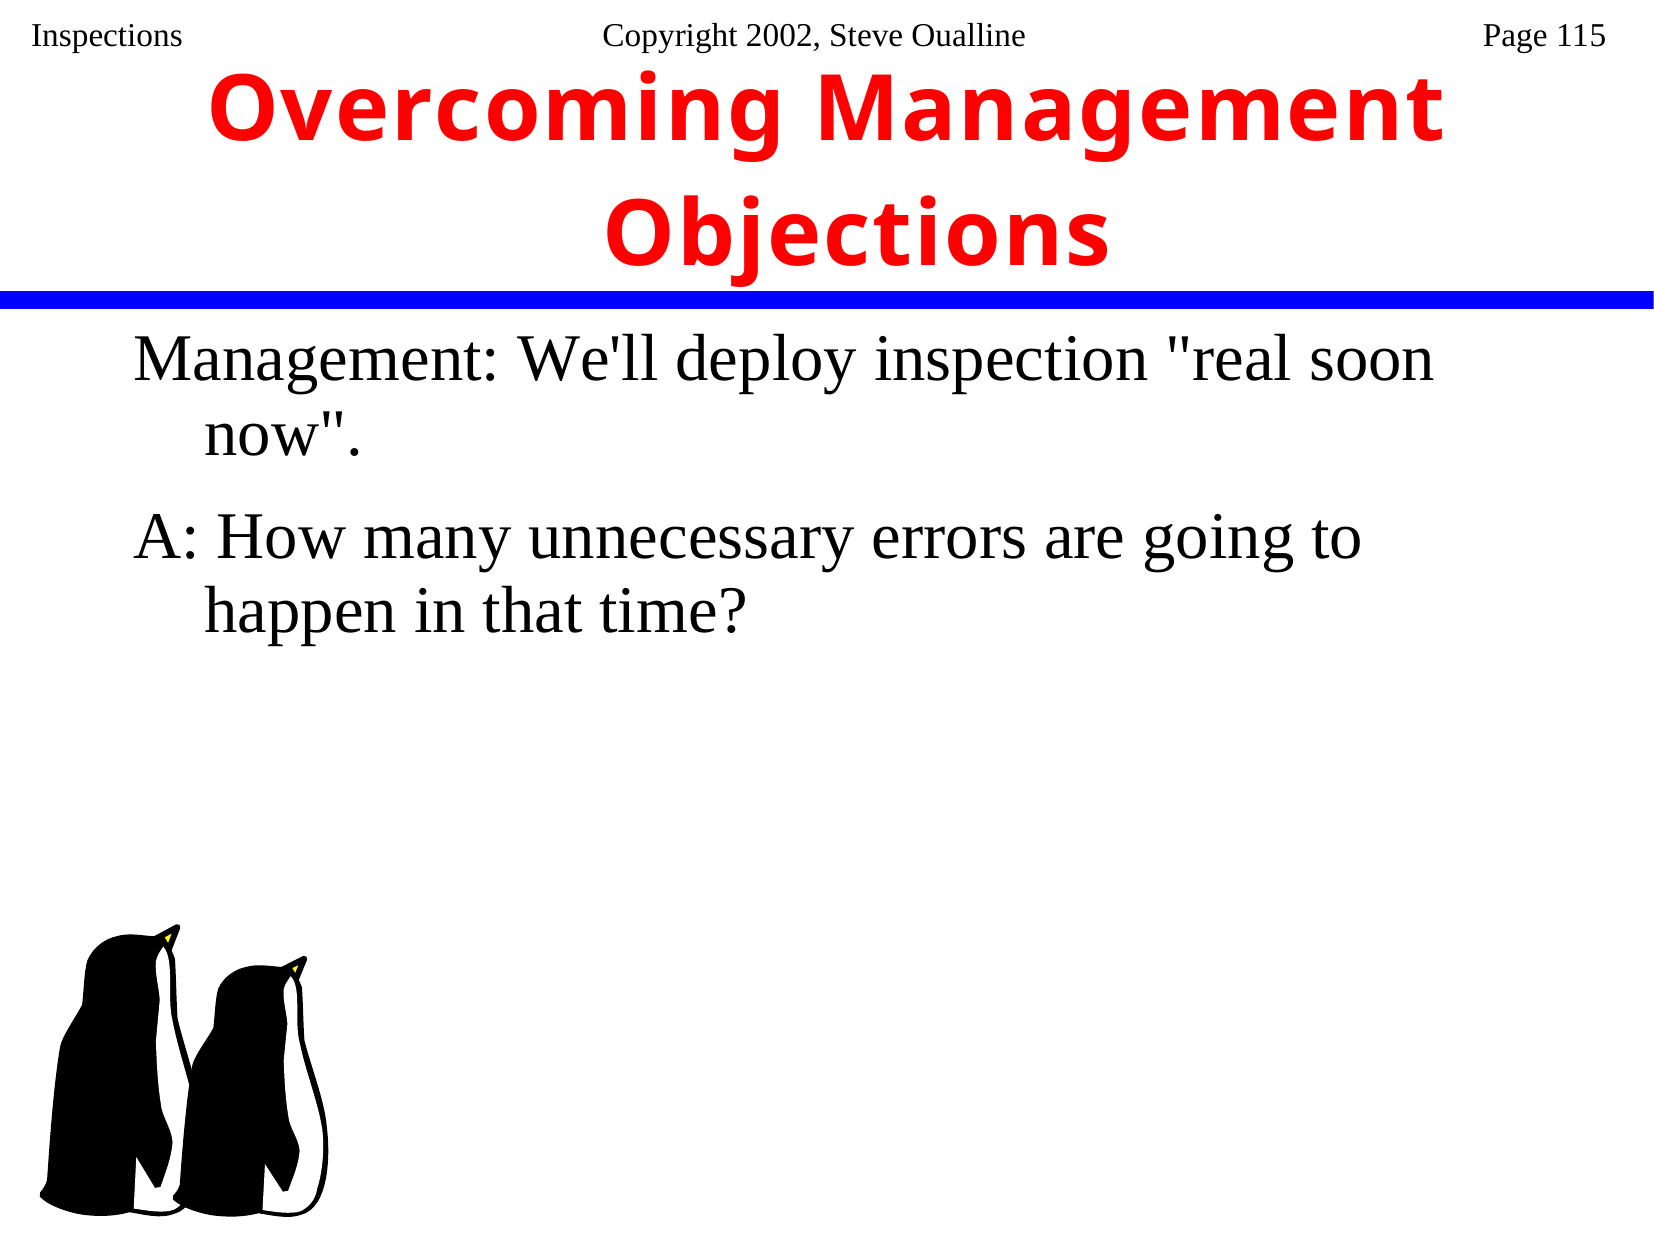

# Overcoming Management Objections
Management: We'll deploy inspection "real soon now".
A: How many unnecessary errors are going to happen in that time?